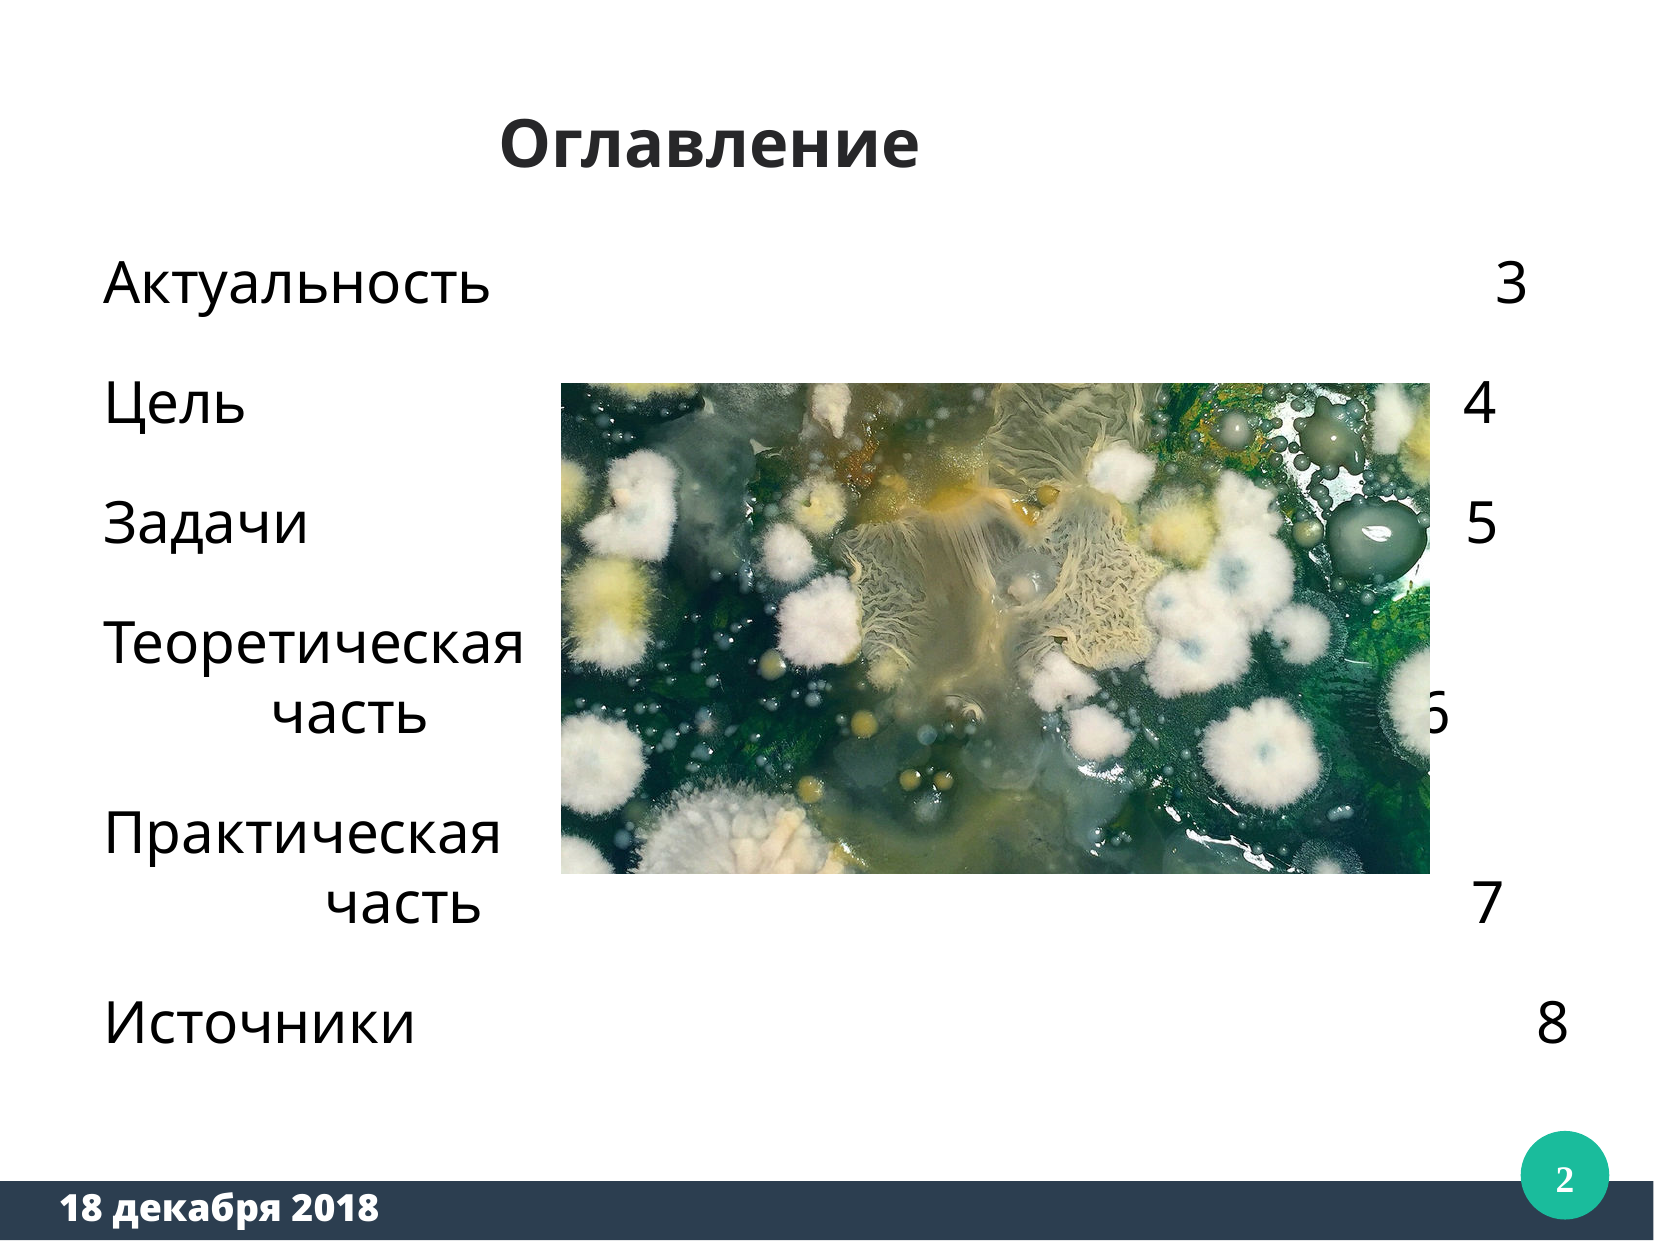

Оглавление
Актуальность 3
Цель 4
Задачи 5
Теоретическая часть 6
Практическая 	часть 7
Источники 											 8
2